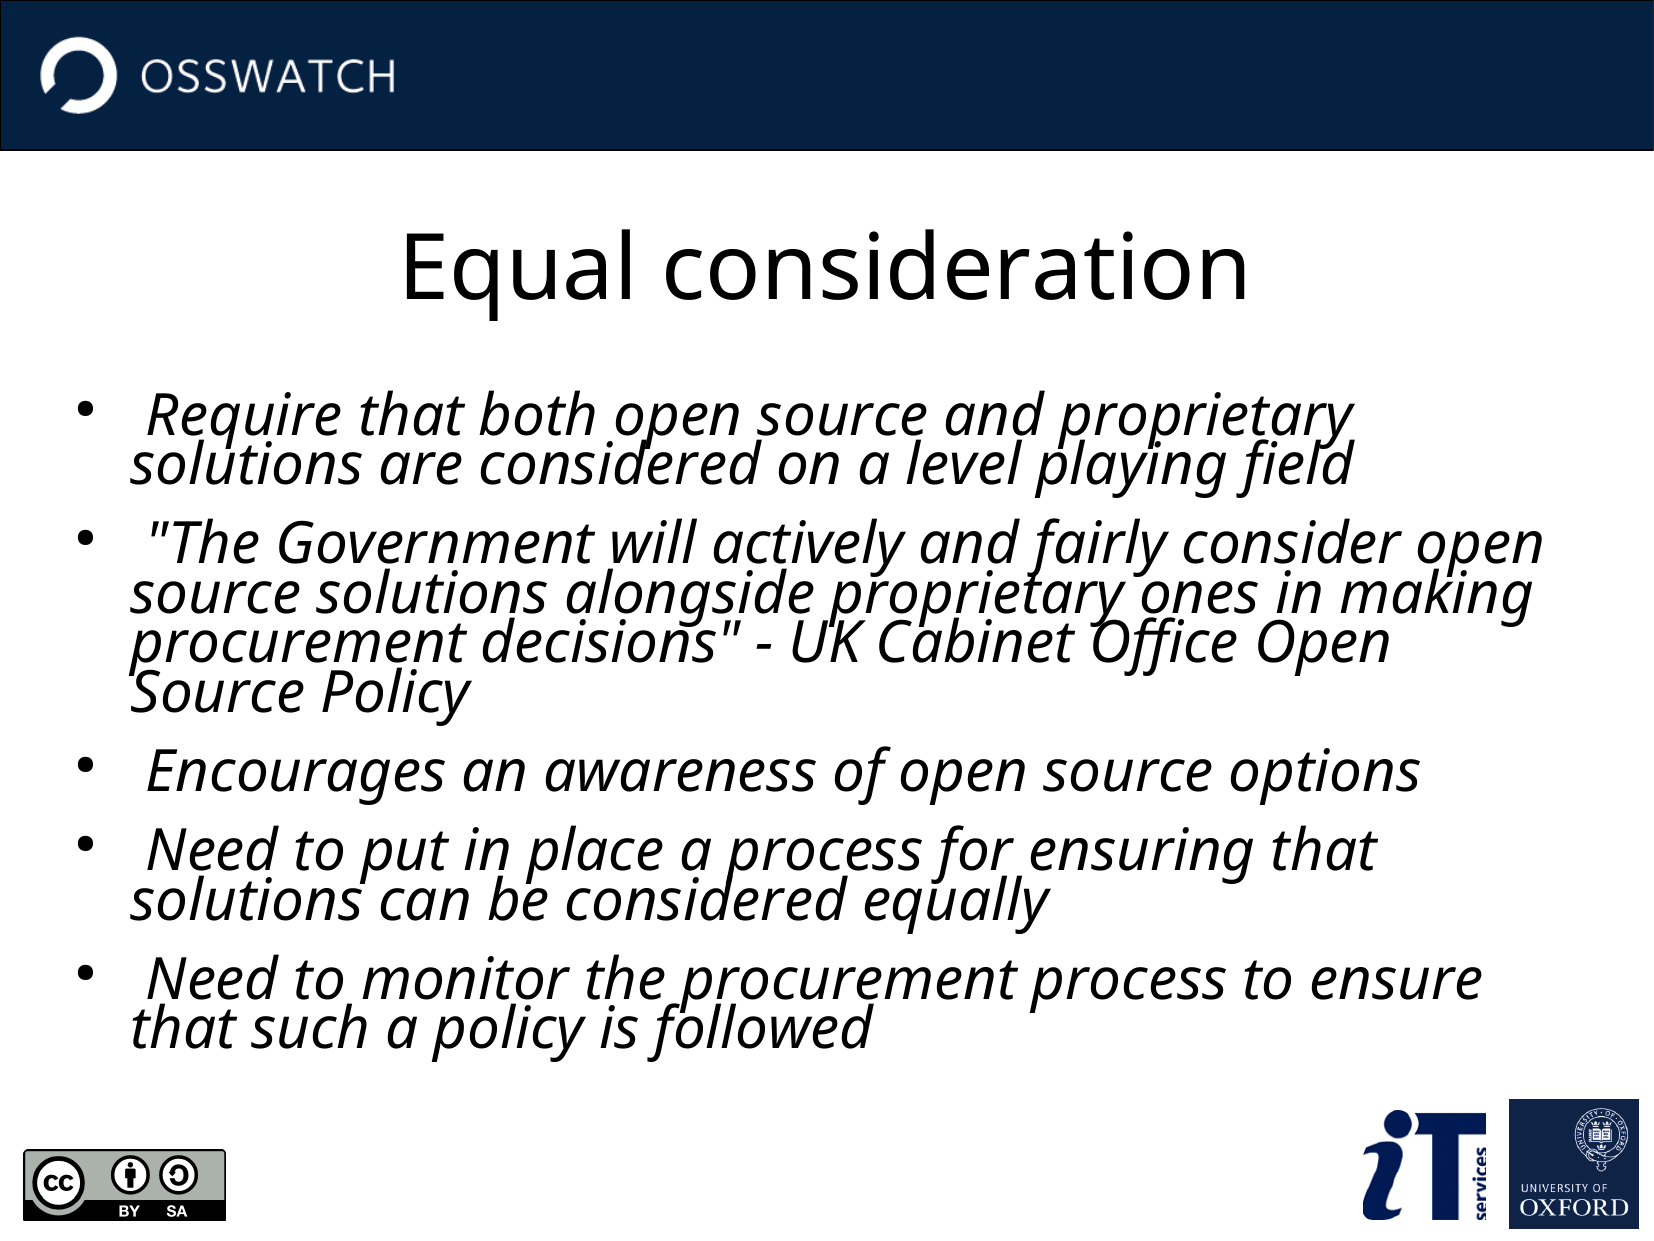

# Equal consideration
 Require that both open source and proprietary solutions are considered on a level playing field
 "The Government will actively and fairly consider open source solutions alongside proprietary ones in making procurement decisions" - UK Cabinet Office Open Source Policy
 Encourages an awareness of open source options
 Need to put in place a process for ensuring that solutions can be considered equally
 Need to monitor the procurement process to ensure that such a policy is followed